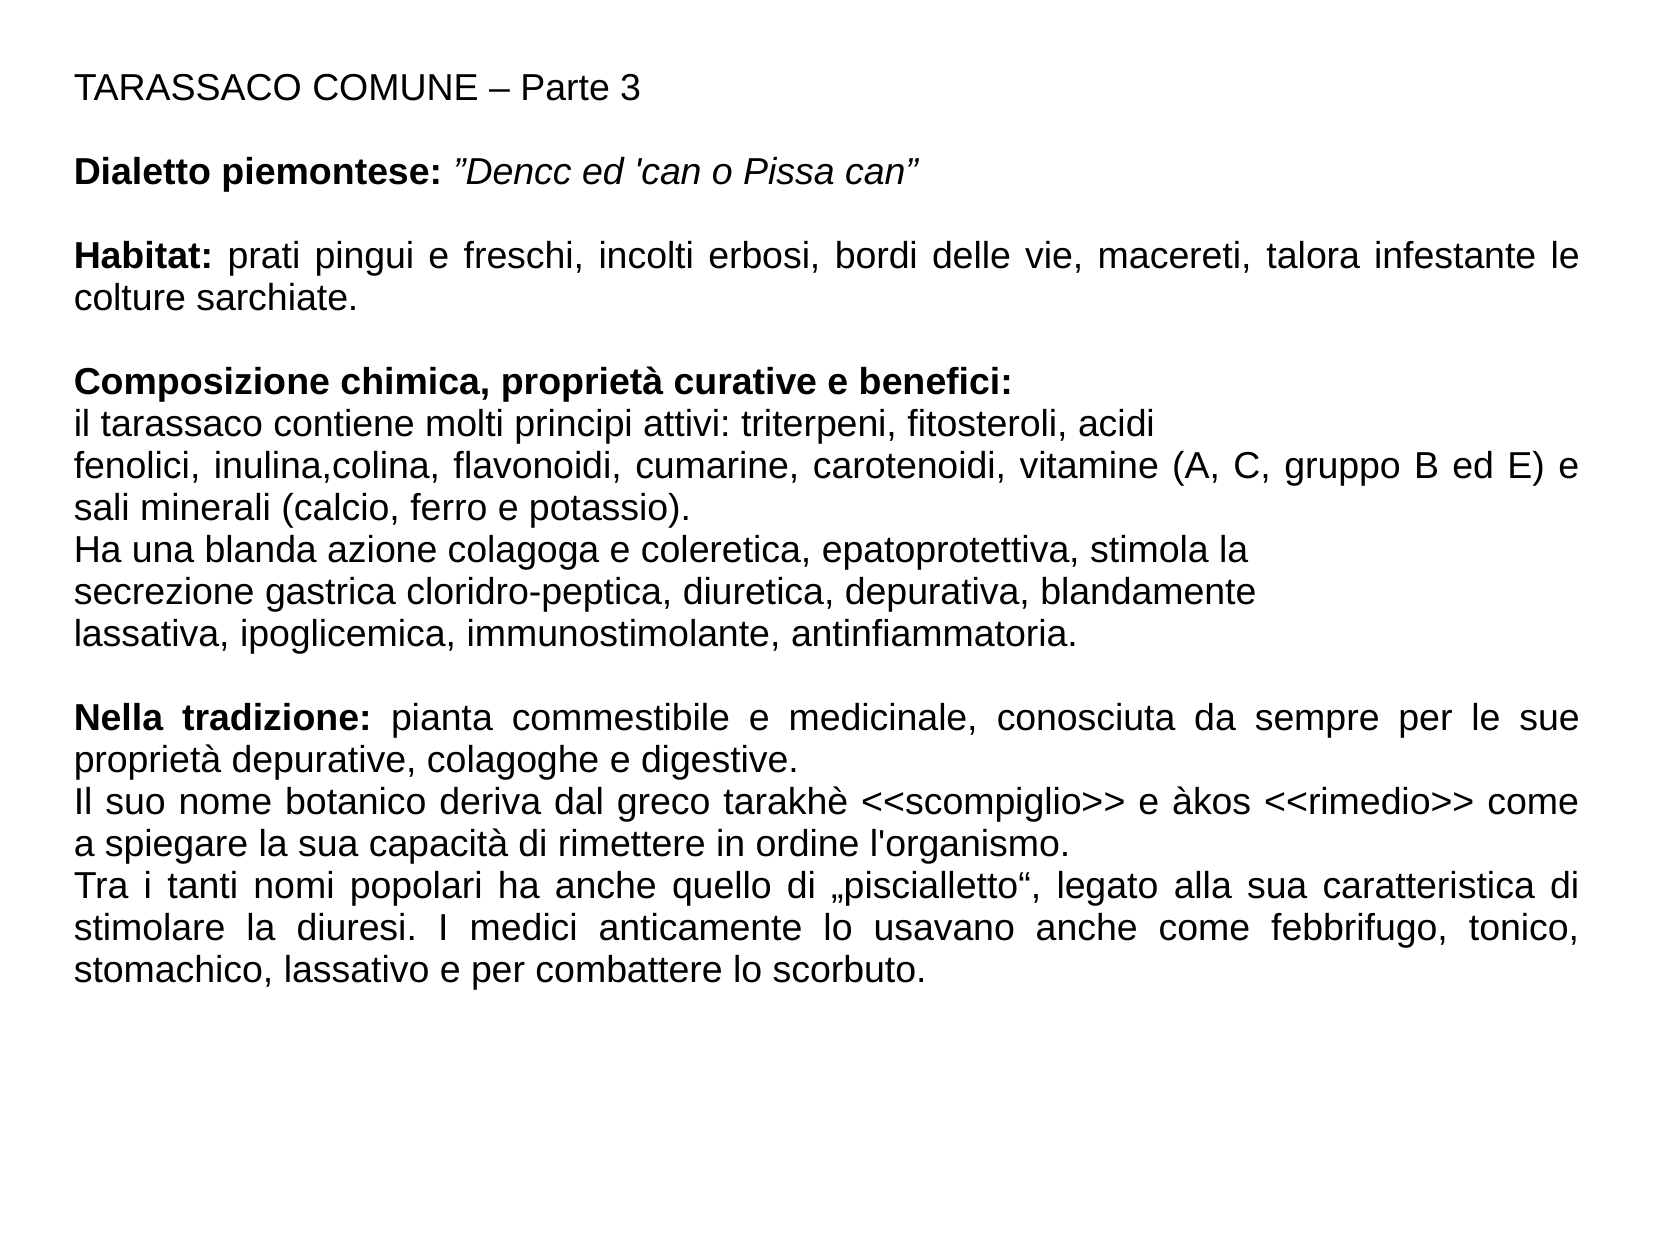

TARASSACO COMUNE – Parte 3
Dialetto piemontese: ”Dencc ed 'can o Pissa can”
Habitat: prati pingui e freschi, incolti erbosi, bordi delle vie, macereti, talora infestante le colture sarchiate.
Composizione chimica, proprietà curative e benefici:
il tarassaco contiene molti principi attivi: triterpeni, fitosteroli, acidi
fenolici, inulina,colina, flavonoidi, cumarine, carotenoidi, vitamine (A, C, gruppo B ed E) e sali minerali (calcio, ferro e potassio).
Ha una blanda azione colagoga e coleretica, epatoprotettiva, stimola la
secrezione gastrica cloridro-peptica, diuretica, depurativa, blandamente
lassativa, ipoglicemica, immunostimolante, antinfiammatoria.
Nella tradizione: pianta commestibile e medicinale, conosciuta da sempre per le sue proprietà depurative, colagoghe e digestive.
Il suo nome botanico deriva dal greco tarakhè <<scompiglio>> e àkos <<rimedio>> come a spiegare la sua capacità di rimettere in ordine l'organismo.
Tra i tanti nomi popolari ha anche quello di „piscialletto“, legato alla sua caratteristica di stimolare la diuresi. I medici anticamente lo usavano anche come febbrifugo, tonico, stomachico, lassativo e per combattere lo scorbuto.